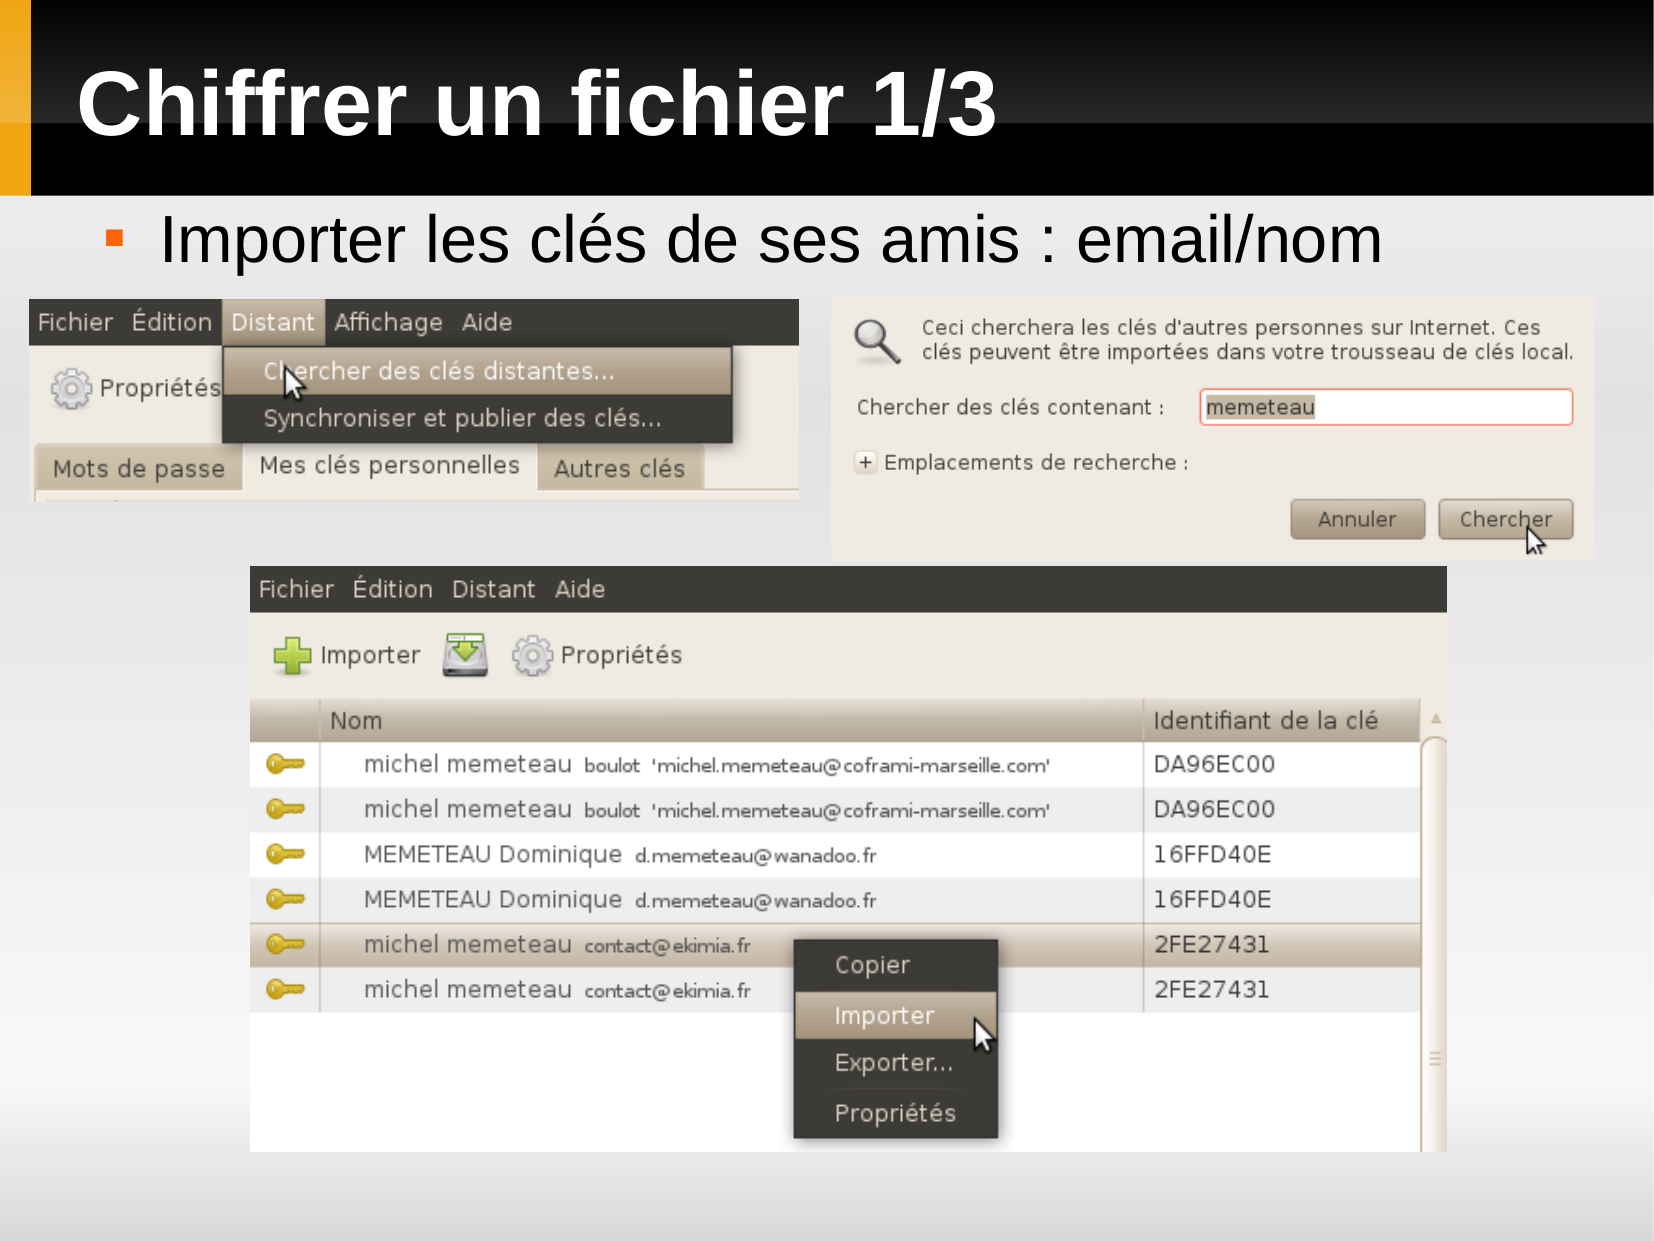

# Chiffrer un fichier 1/3
Importer les clés de ses amis : email/nom